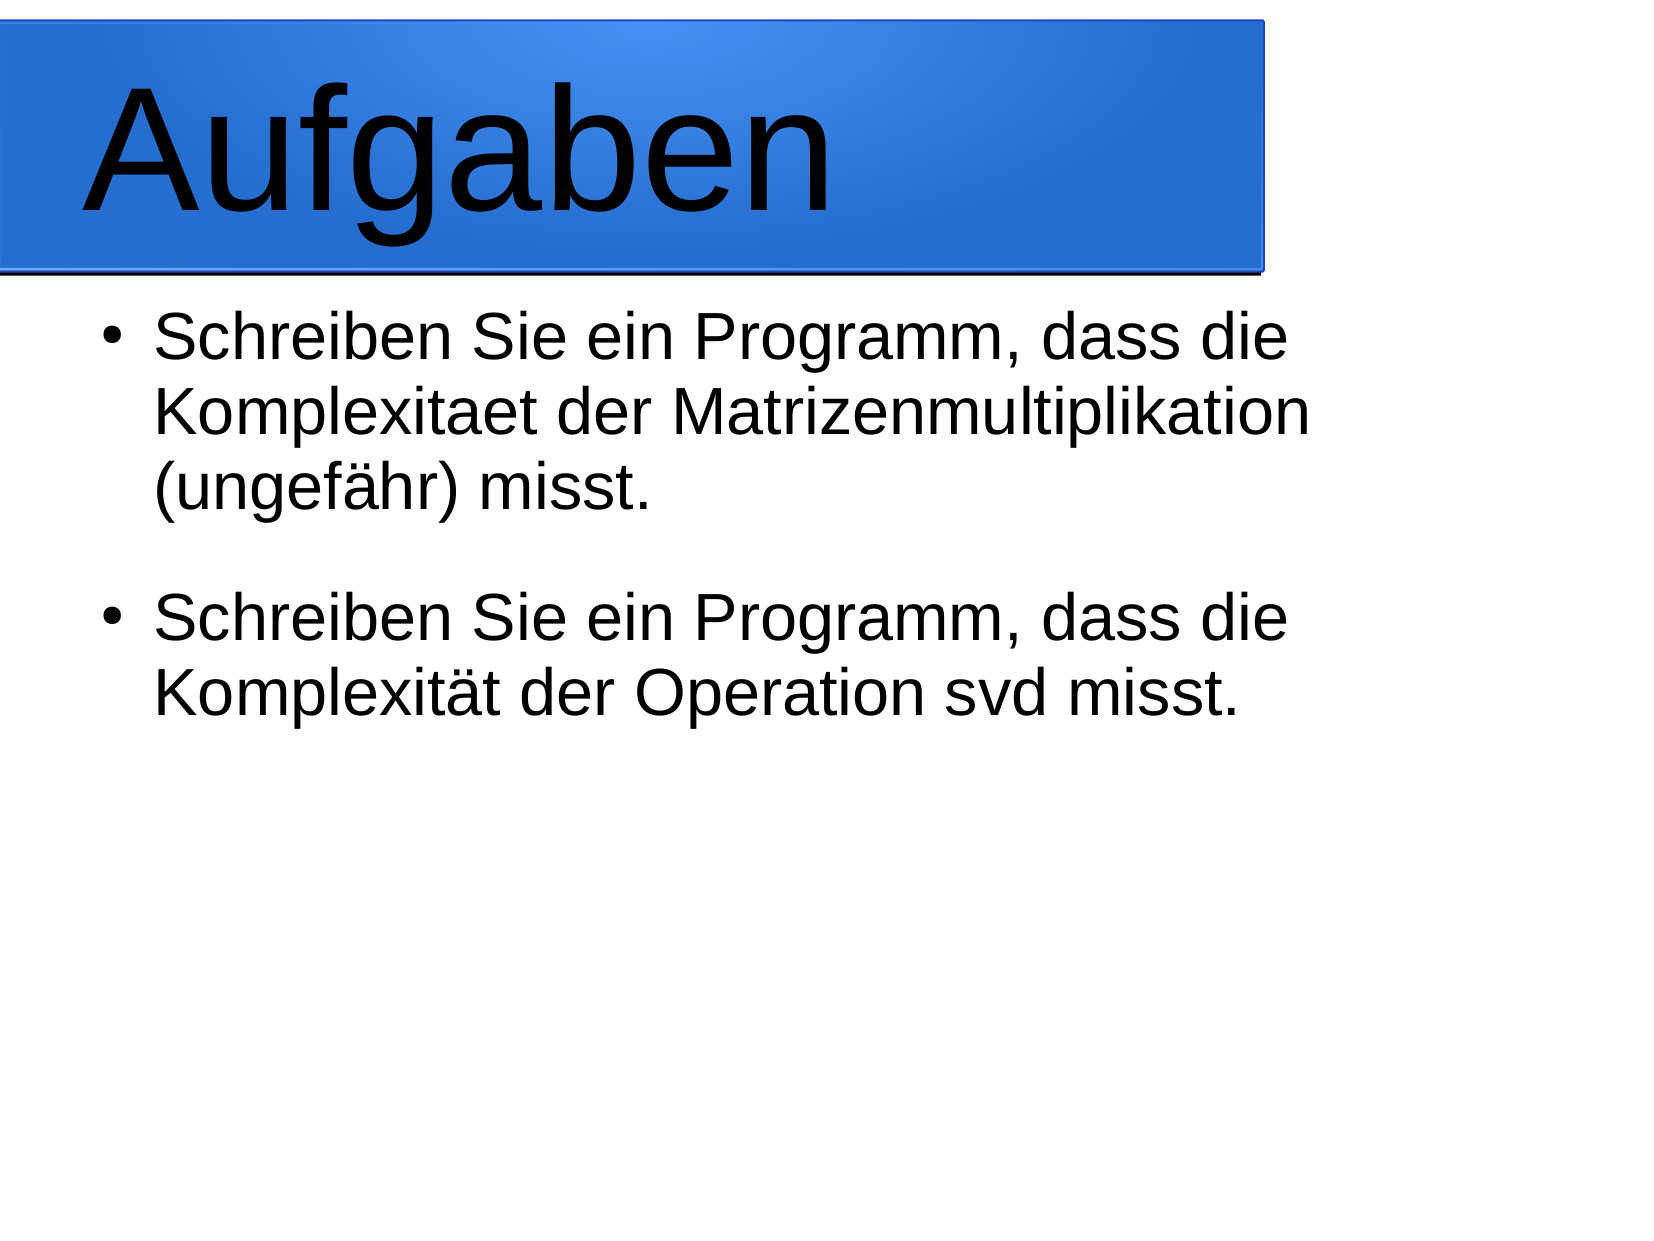

# Aufgaben
Schreiben Sie ein Programm, dass die Komplexitaet der Matrizenmultiplikation (ungefähr) misst.
Schreiben Sie ein Programm, dass die Komplexität der Operation svd misst.